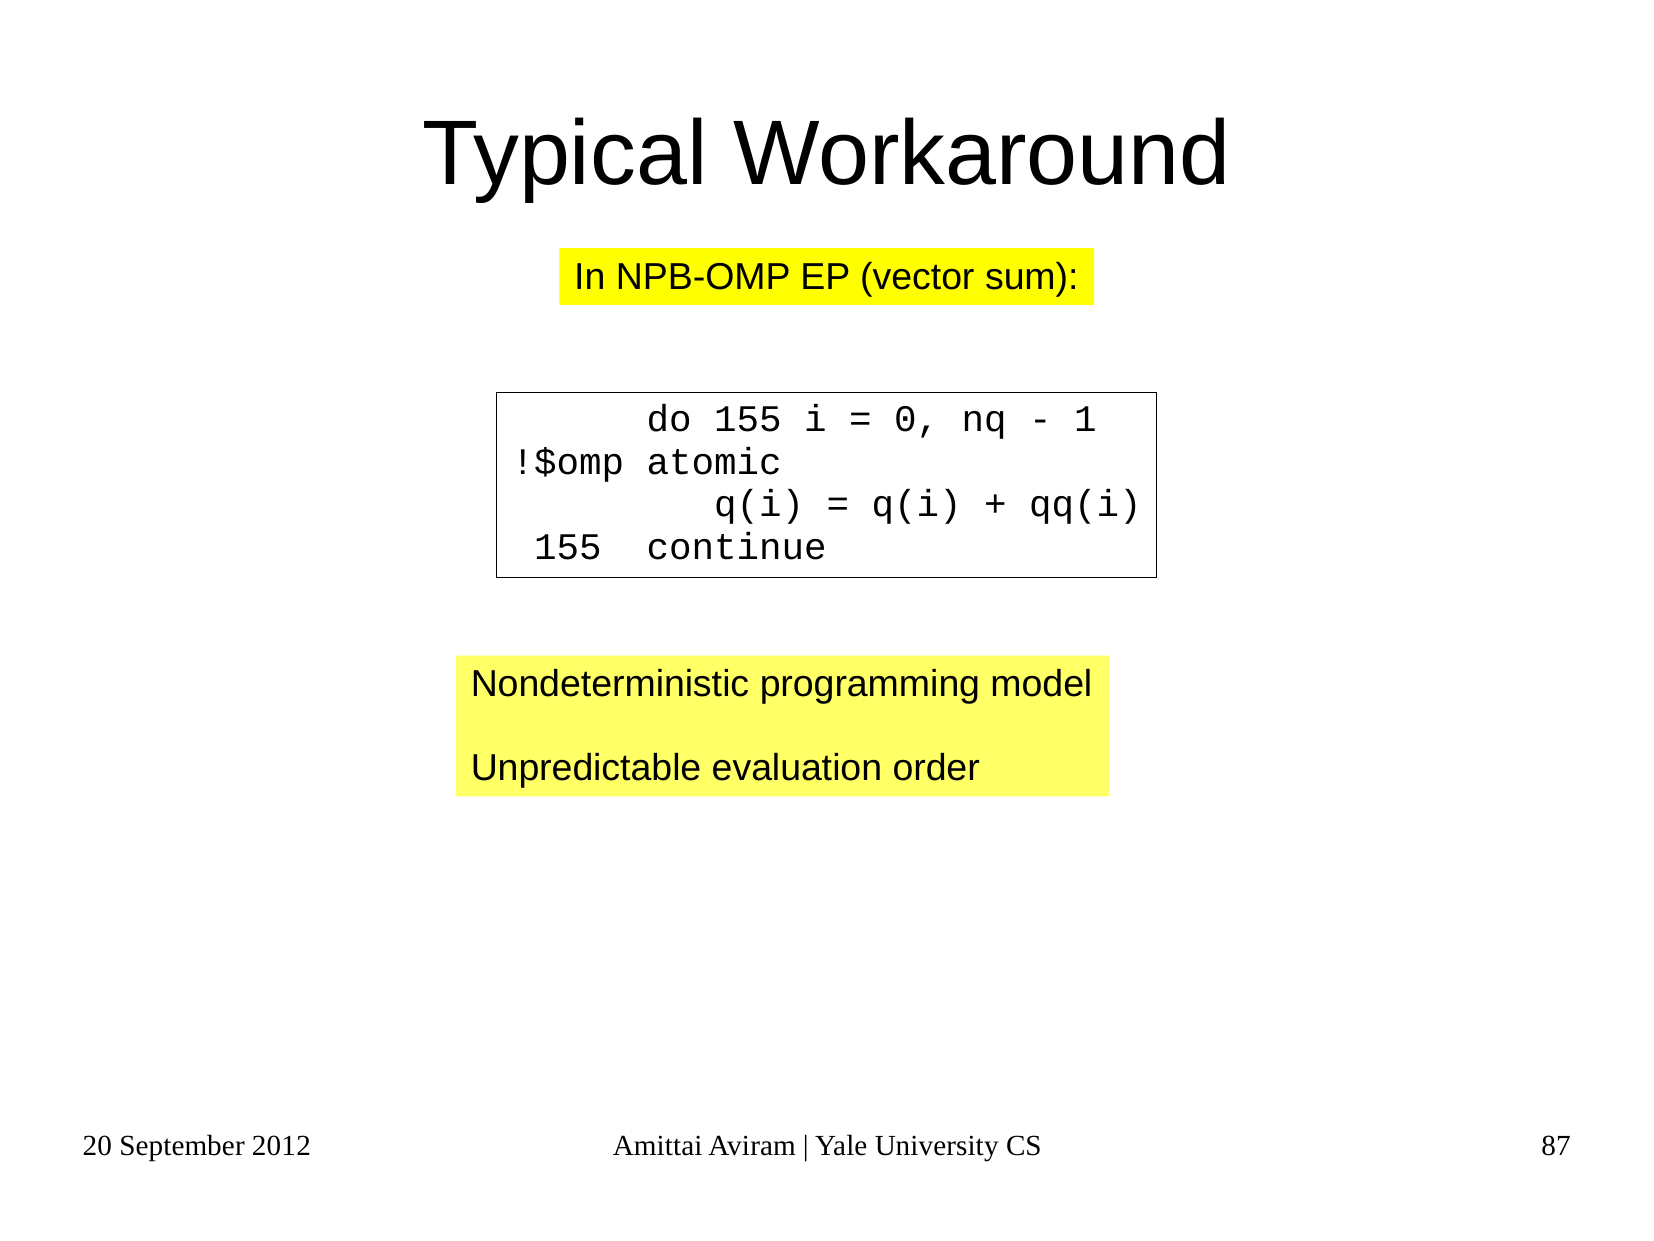

# Typical Workaround
In NPB-OMP EP (vector sum):
 do 155 i = 0, nq - 1
!$omp atomic
 q(i) = q(i) + qq(i)
 155 continue
Nondeterministic programming model
Unpredictable evaluation order
87